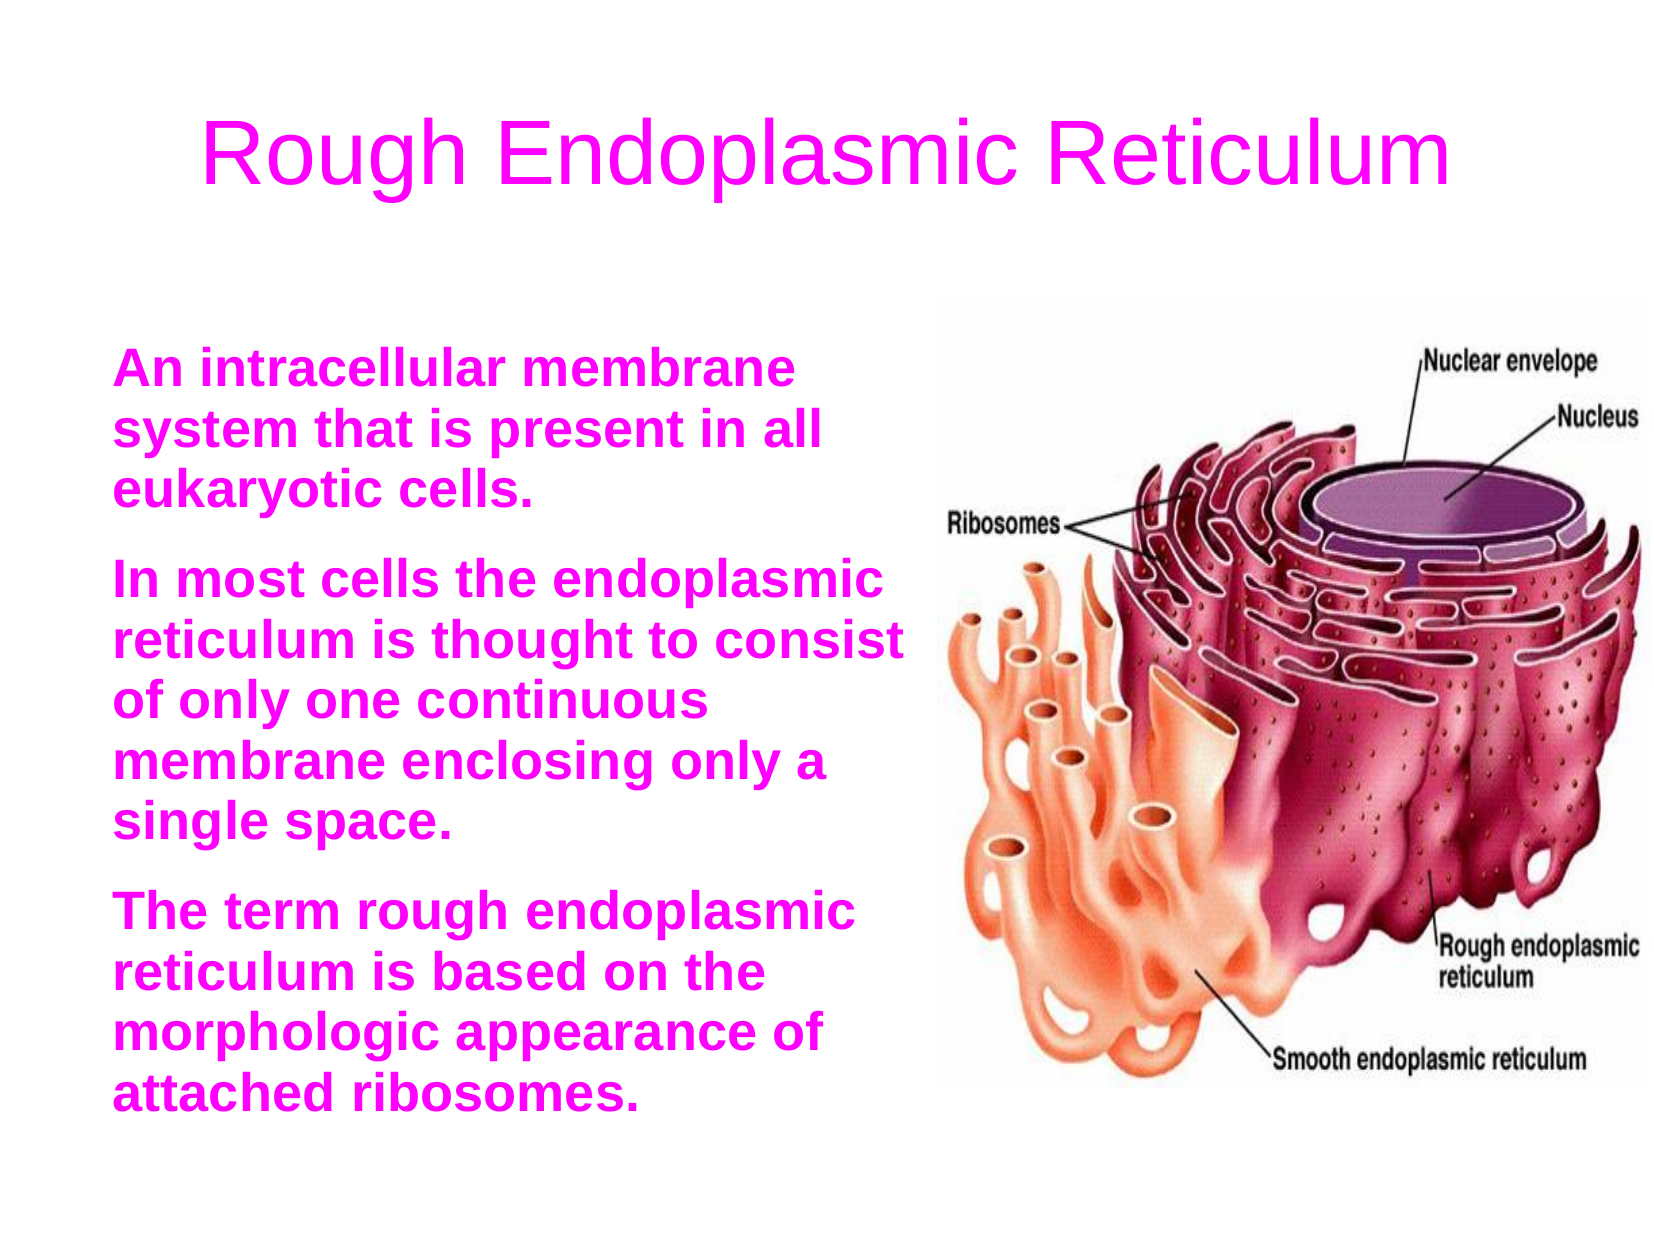

# Rough Endoplasmic Reticulum
An intracellular membrane system that is present in all eukaryotic cells.
In most cells the endoplasmic reticulum is thought to consist of only one continuous membrane enclosing only a single space.
The term rough endoplasmic reticulum is based on the morphologic appearance of attached ribosomes.